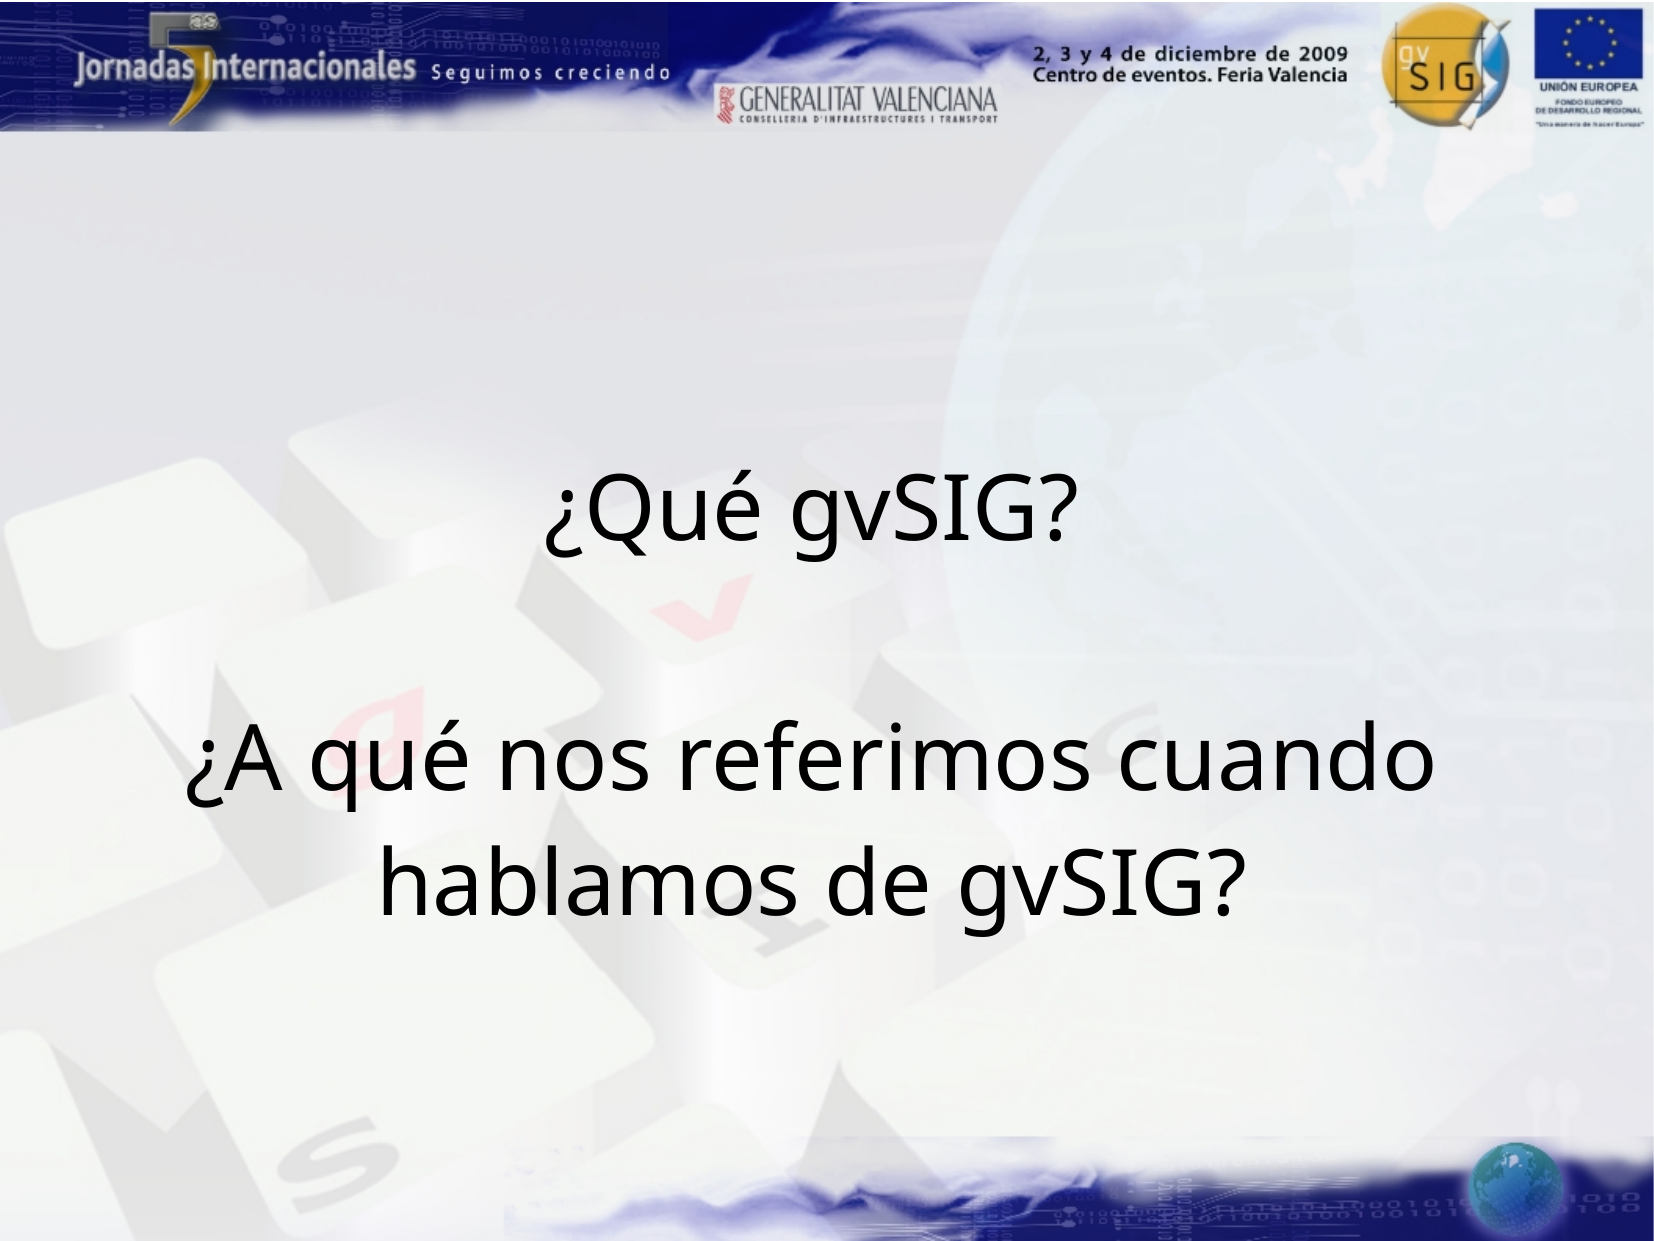

¿Qué gvSIG?
¿A qué nos referimos cuando hablamos de gvSIG?